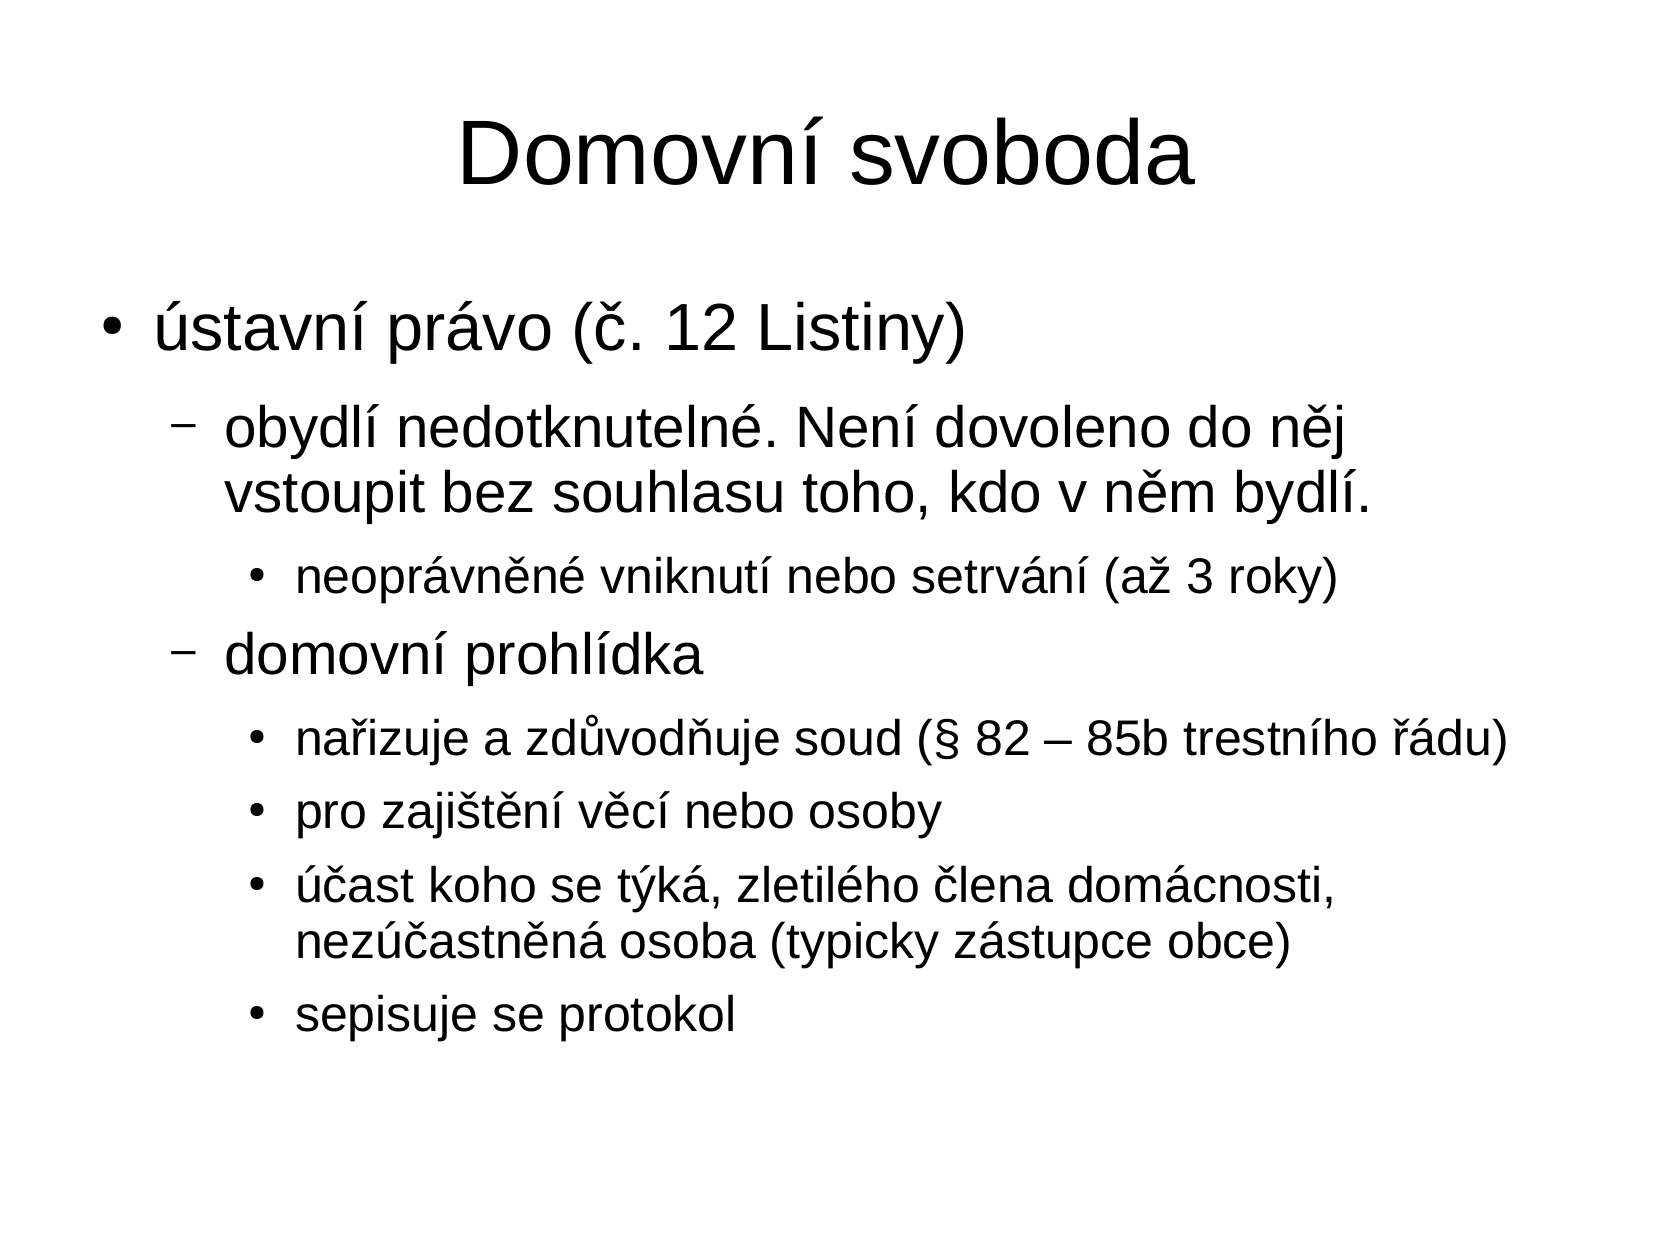

# Domovní svoboda
ústavní právo (č. 12 Listiny)
obydlí nedotknutelné. Není dovoleno do něj vstoupit bez souhlasu toho, kdo v něm bydlí.
neoprávněné vniknutí nebo setrvání (až 3 roky)
domovní prohlídka
nařizuje a zdůvodňuje soud (§ 82 – 85b trestního řádu)
pro zajištění věcí nebo osoby
účast koho se týká, zletilého člena domácnosti, nezúčastněná osoba (typicky zástupce obce)
sepisuje se protokol